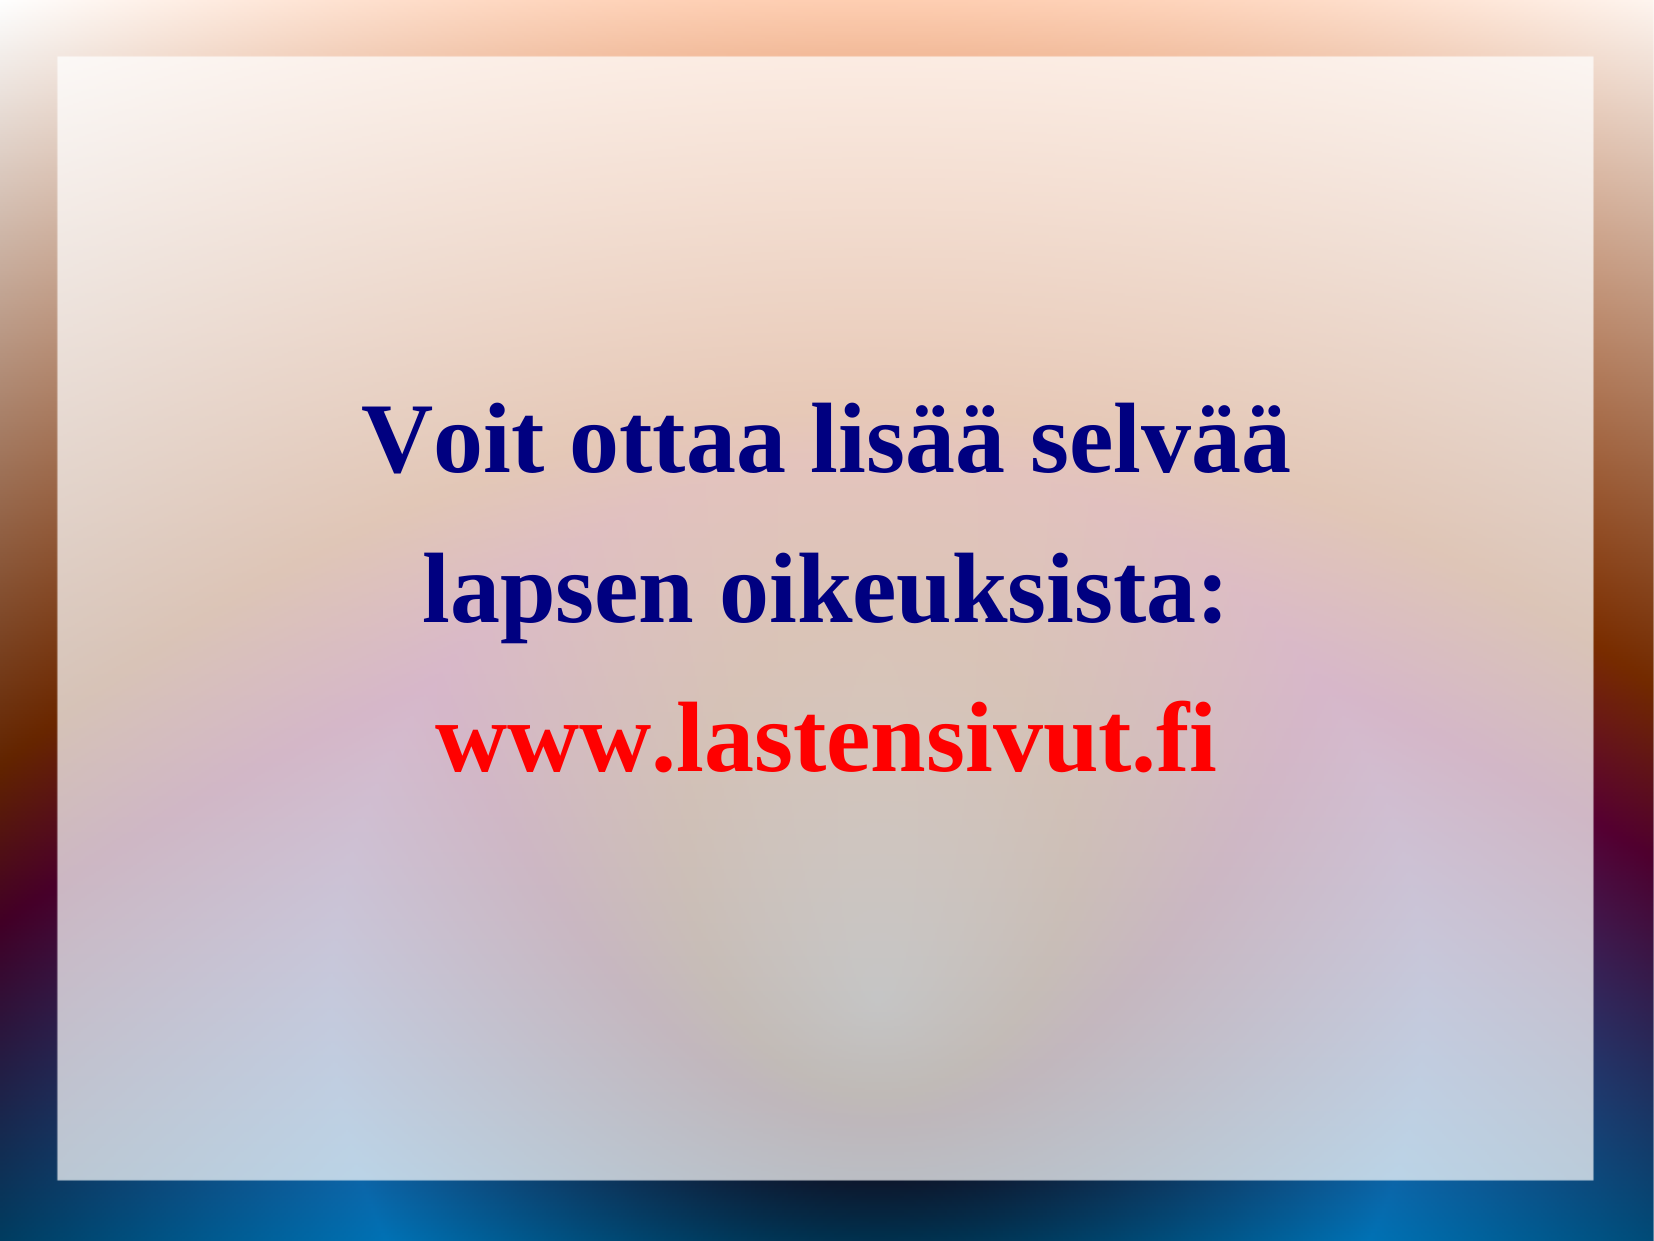

# Voit ottaa lisää selvää
lapsen oikeuksista:
www.lastensivut.fi